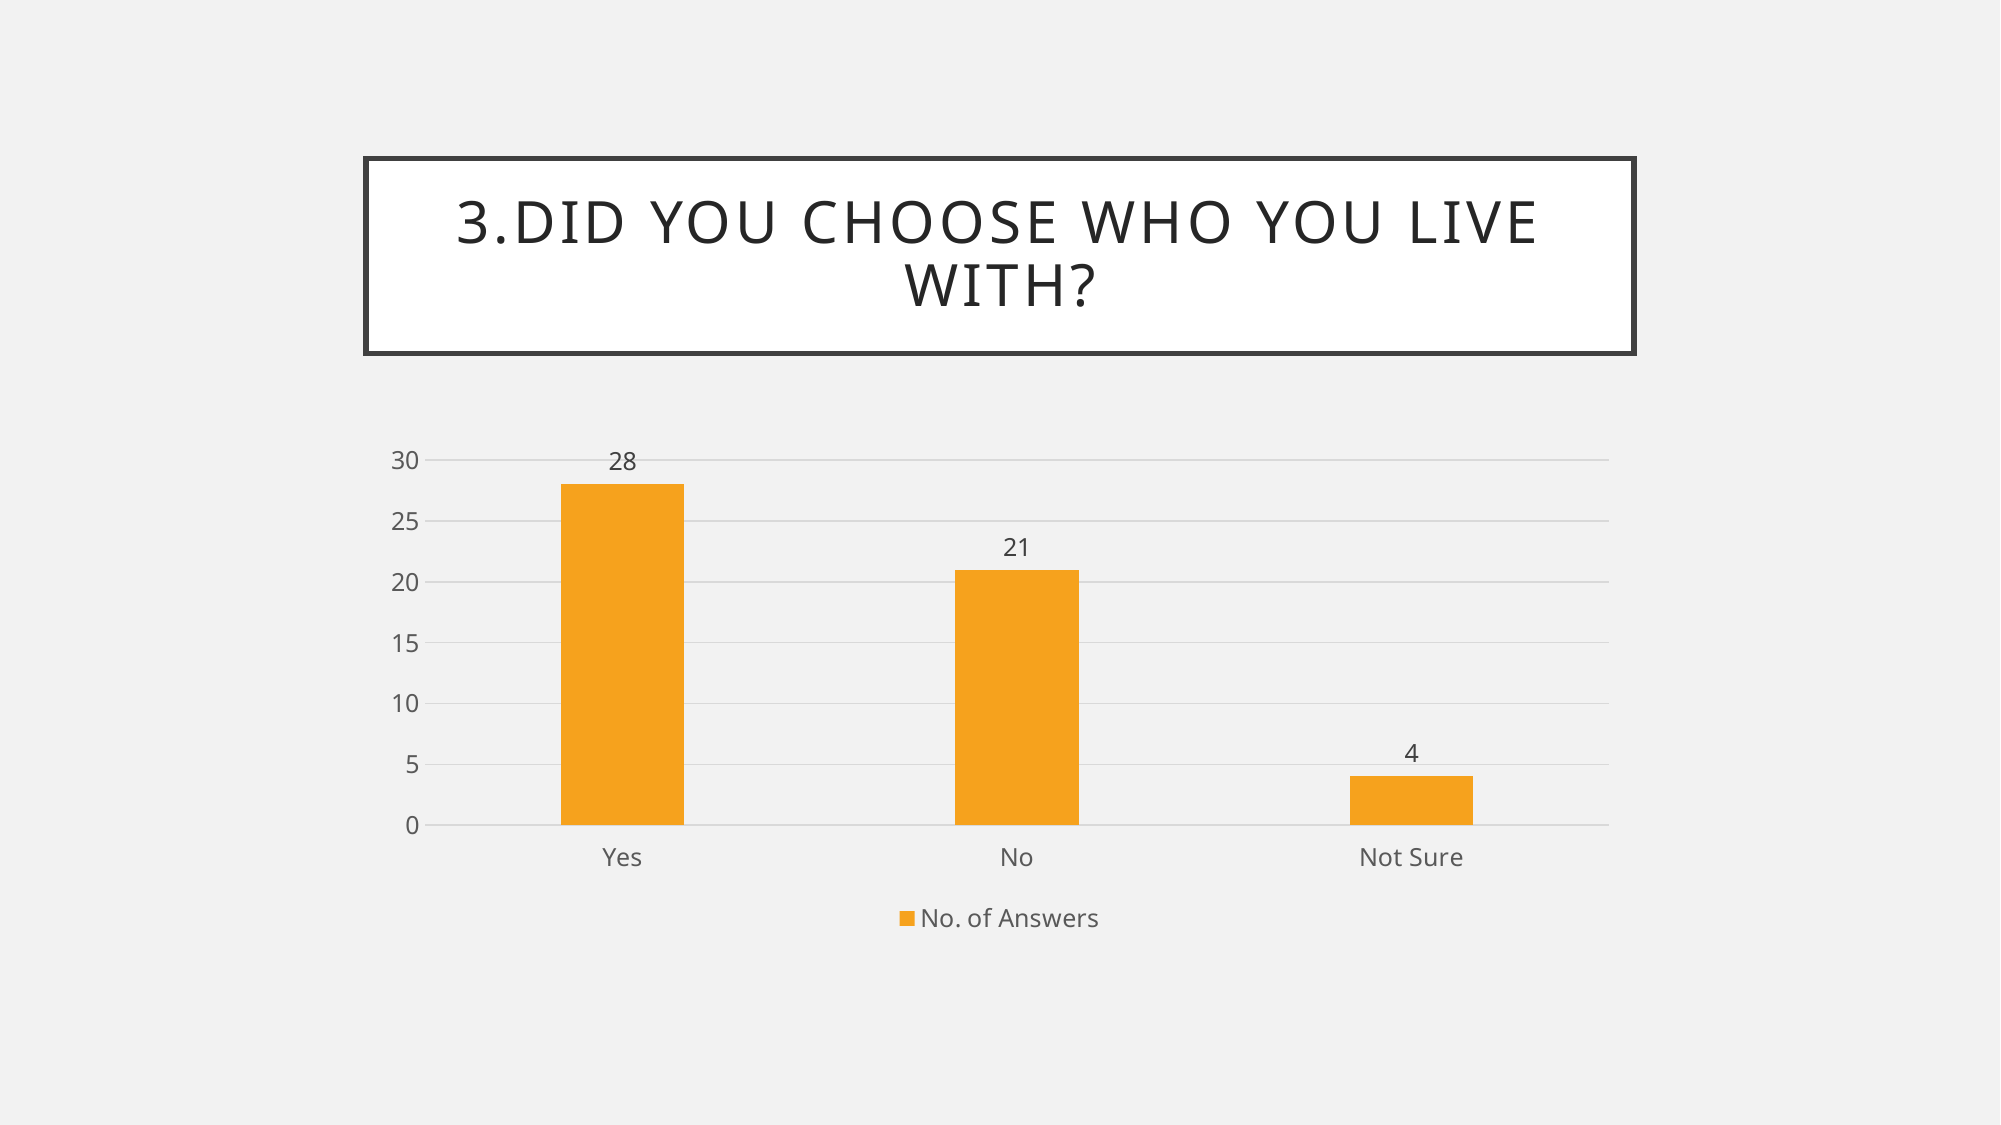

# 3.Did you choose who you live with?
### Chart
| Category | No. of Answers |
|---|---|
| Yes | 28.0 |
| No | 21.0 |
| Not Sure | 4.0 |